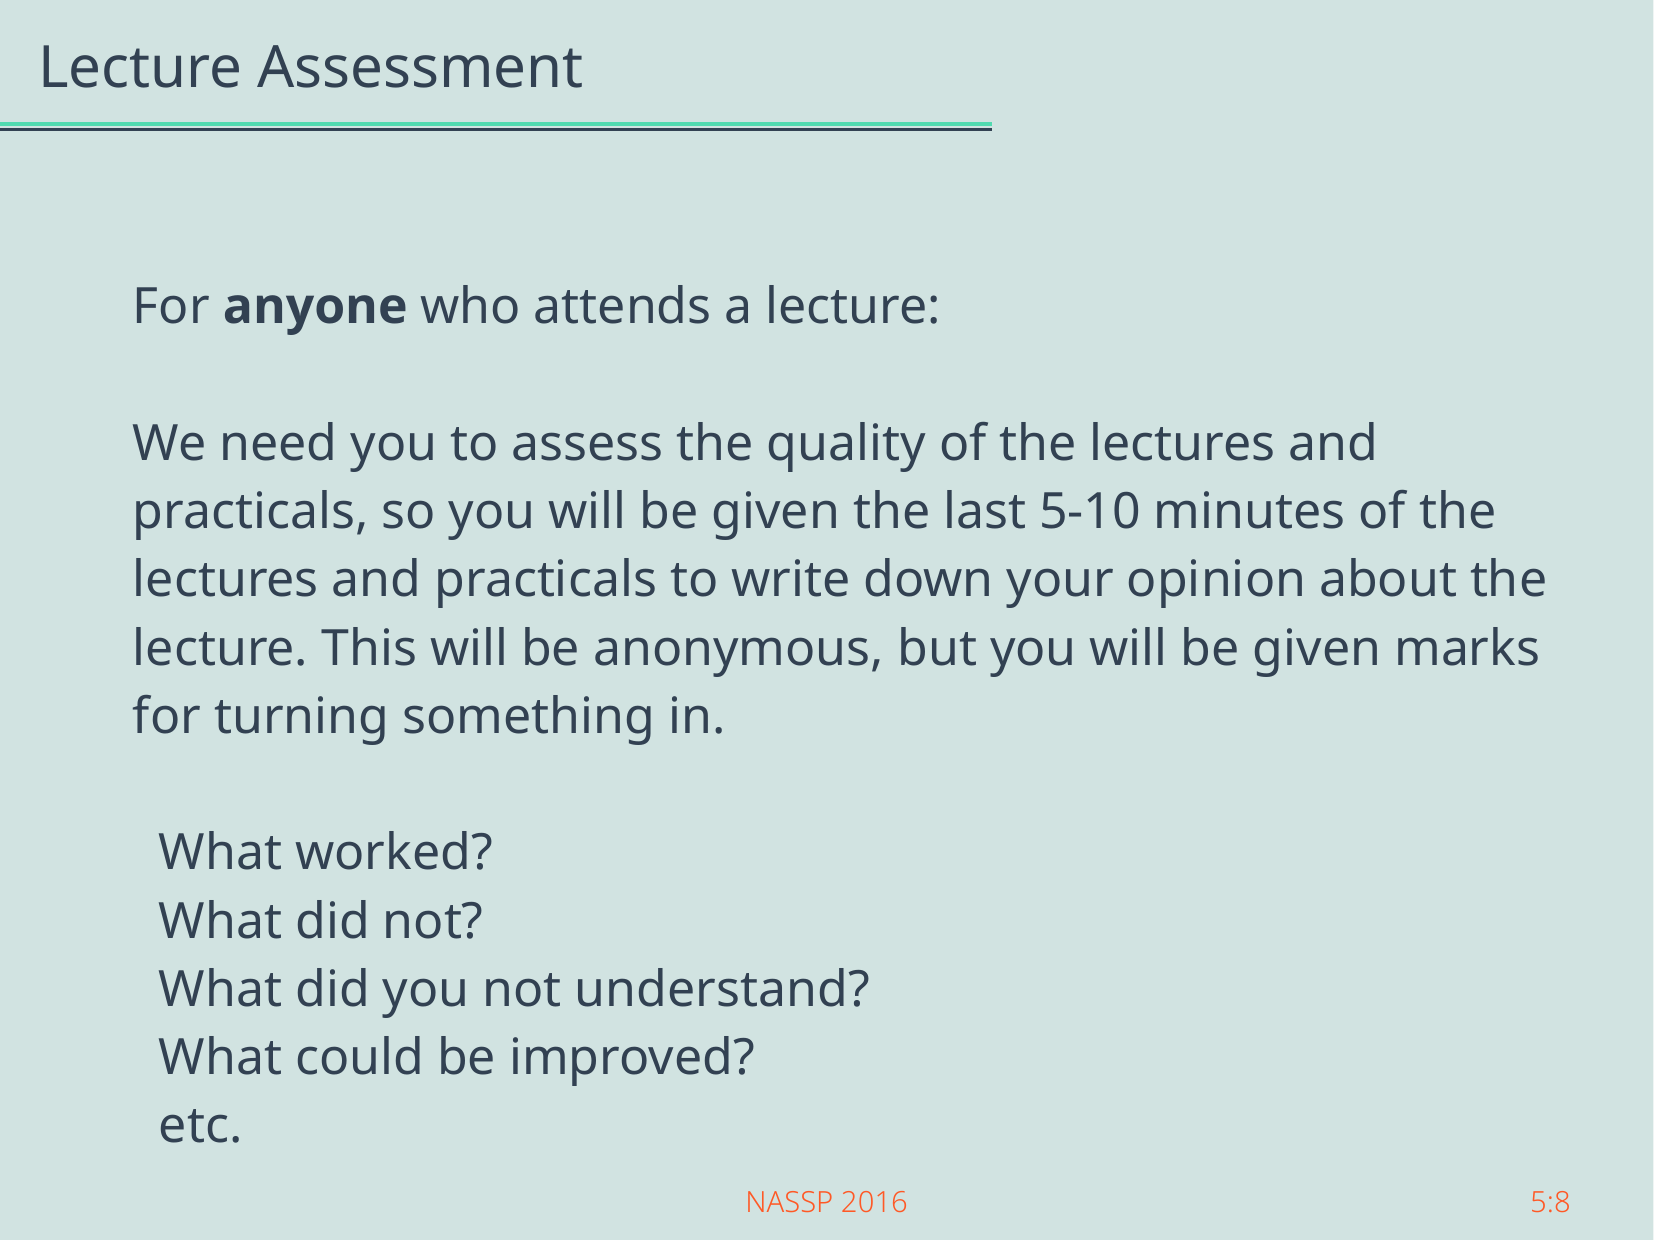

Lecture Assessment
For anyone who attends a lecture:
We need you to assess the quality of the lectures and practicals, so you will be given the last 5-10 minutes of the lectures and practicals to write down your opinion about the lecture. This will be anonymous, but you will be given marks for turning something in.
 What worked?
 What did not?
 What did you not understand?
 What could be improved?
 etc.
NASSP 2016
5